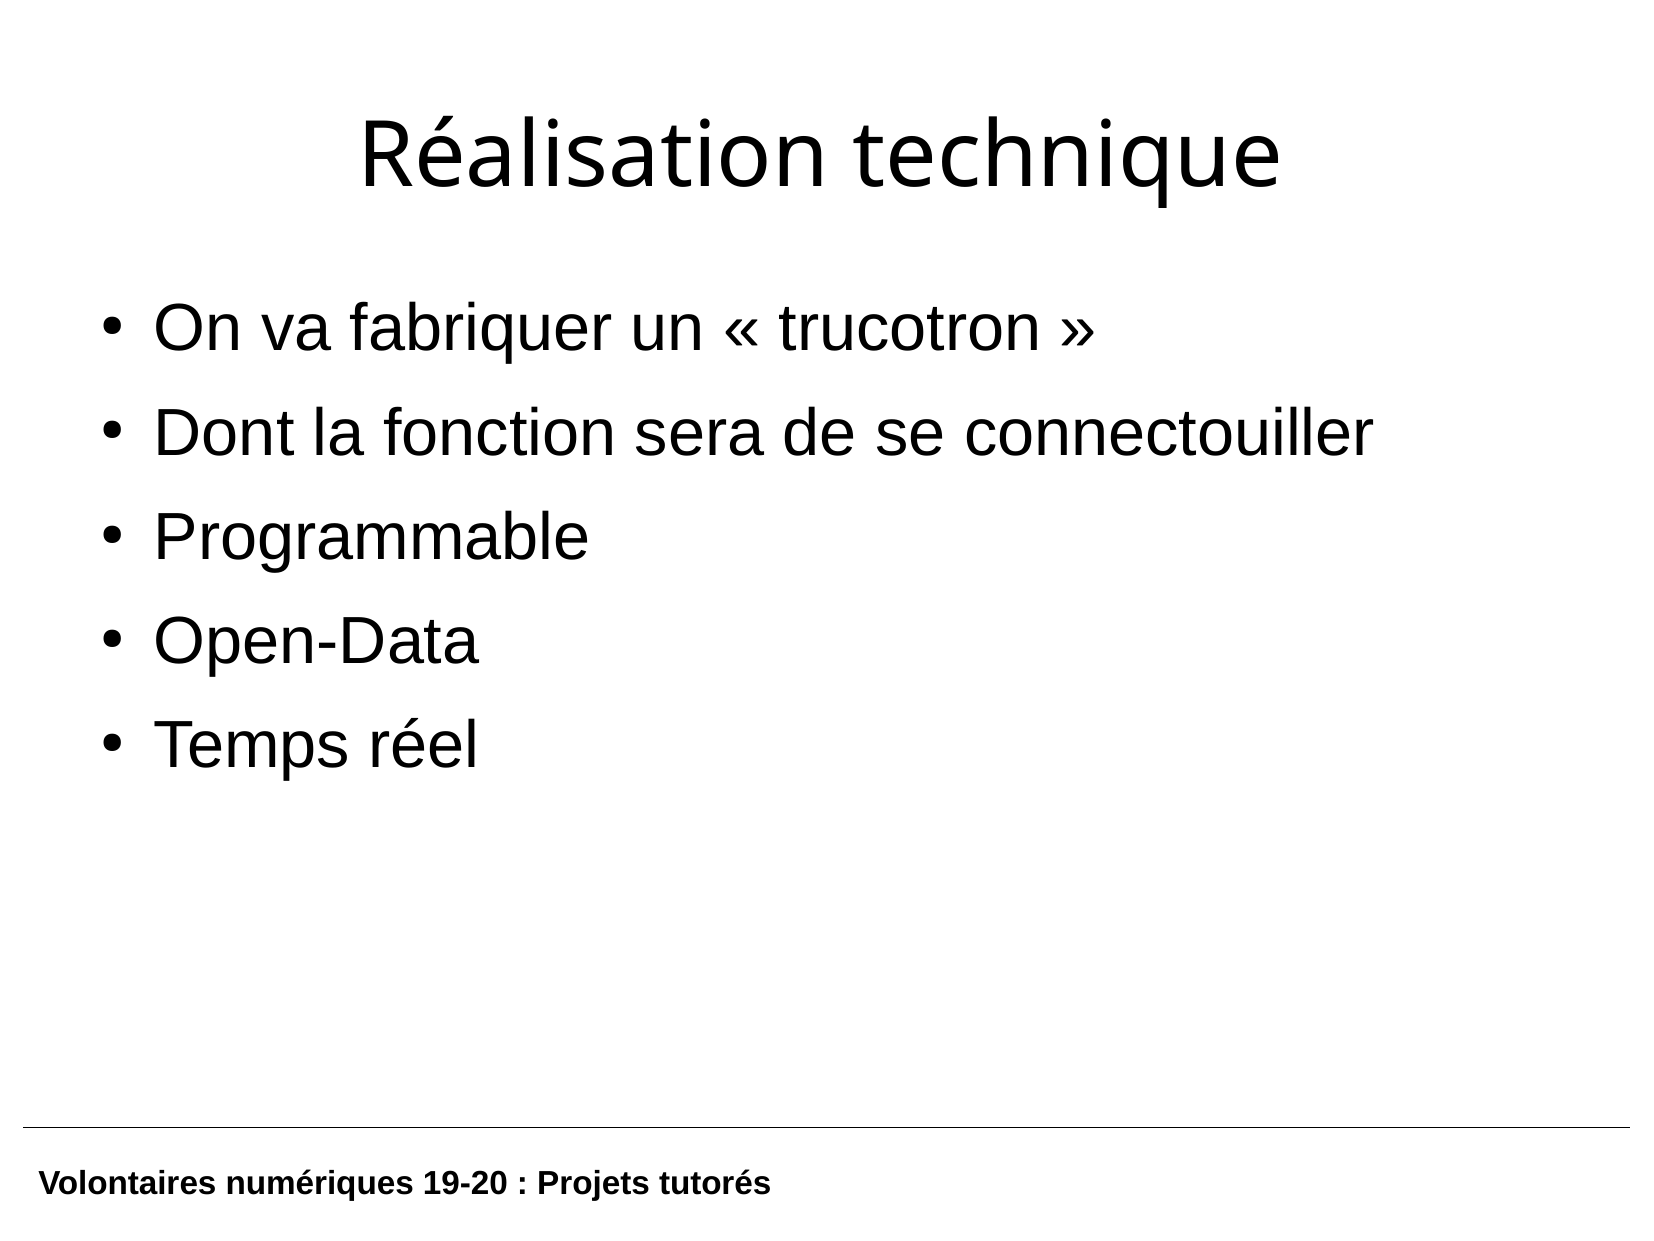

# Réalisation technique
On va fabriquer un « trucotron »
Dont la fonction sera de se connectouiller
Programmable
Open-Data
Temps réel
Volontaires numériques 19-20 : Projets tutorés